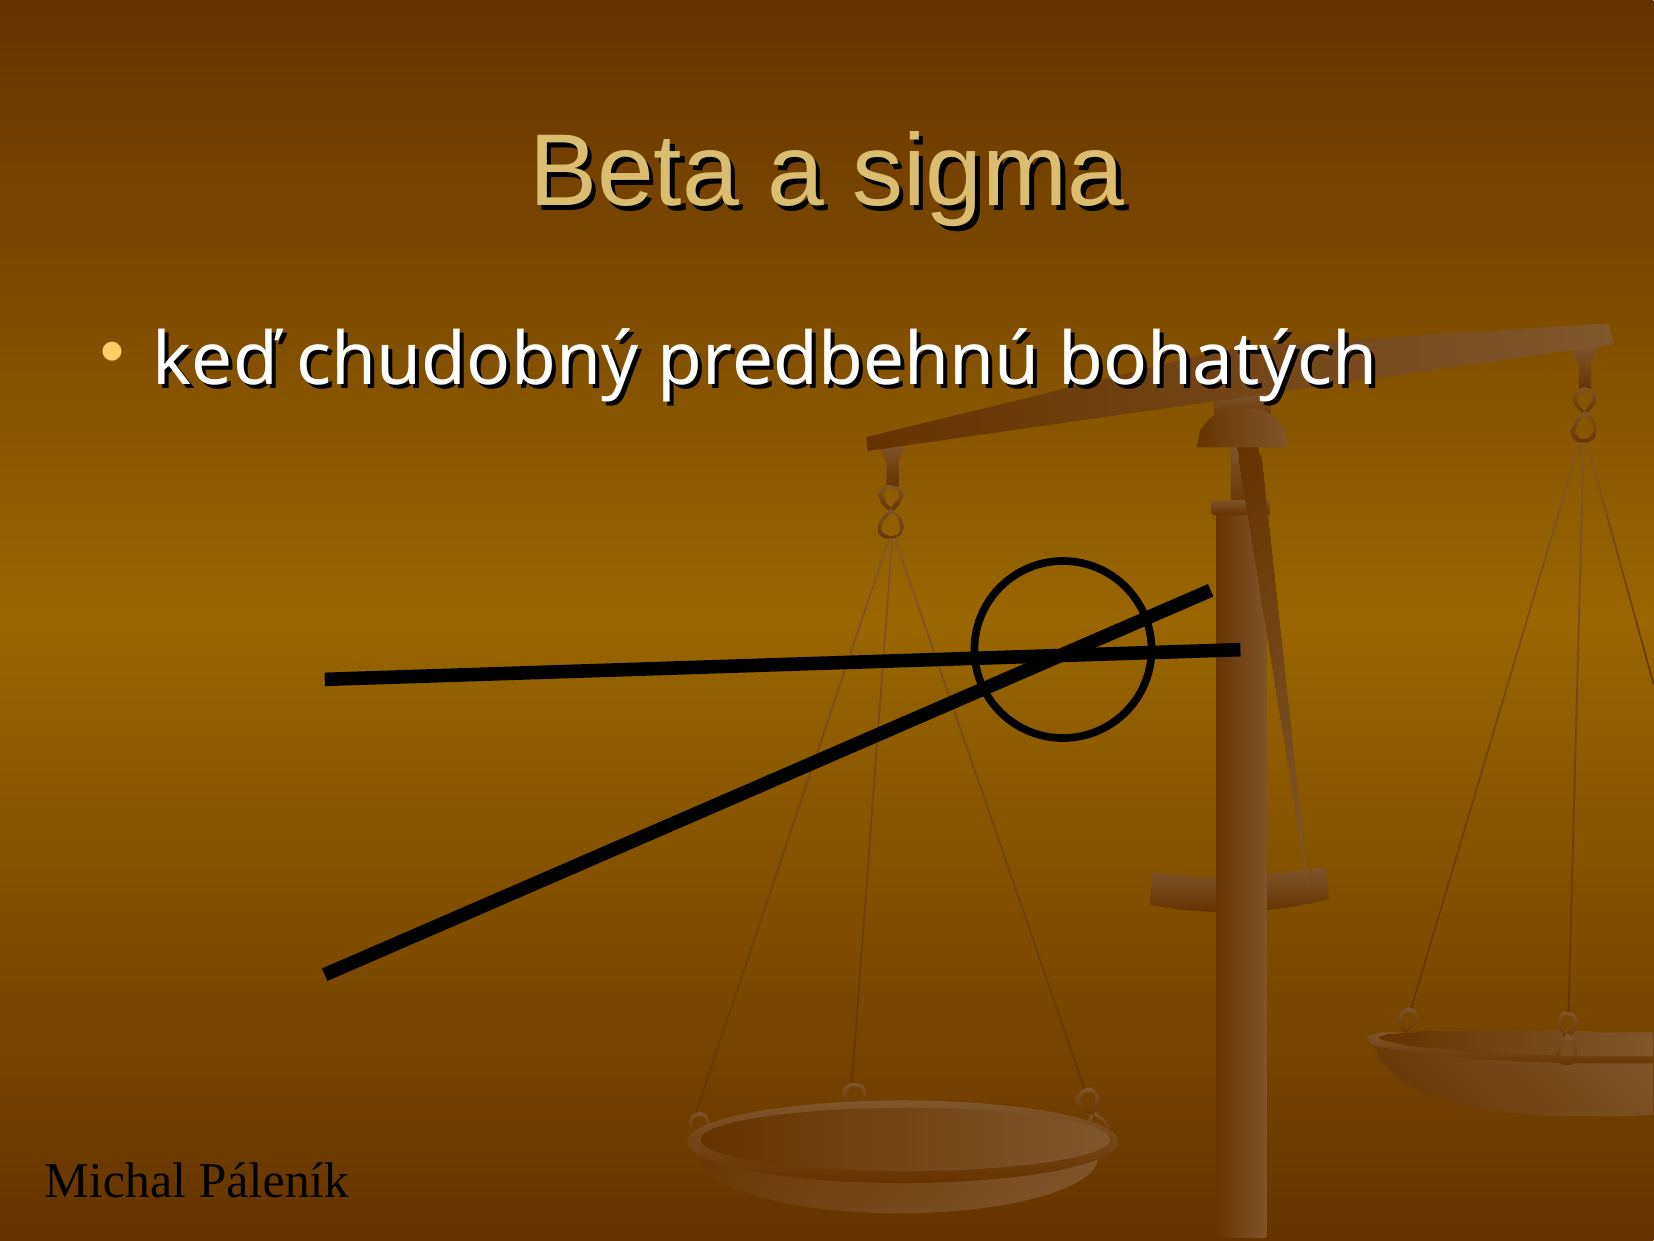

# Beta a sigma
keď chudobný predbehnú bohatých